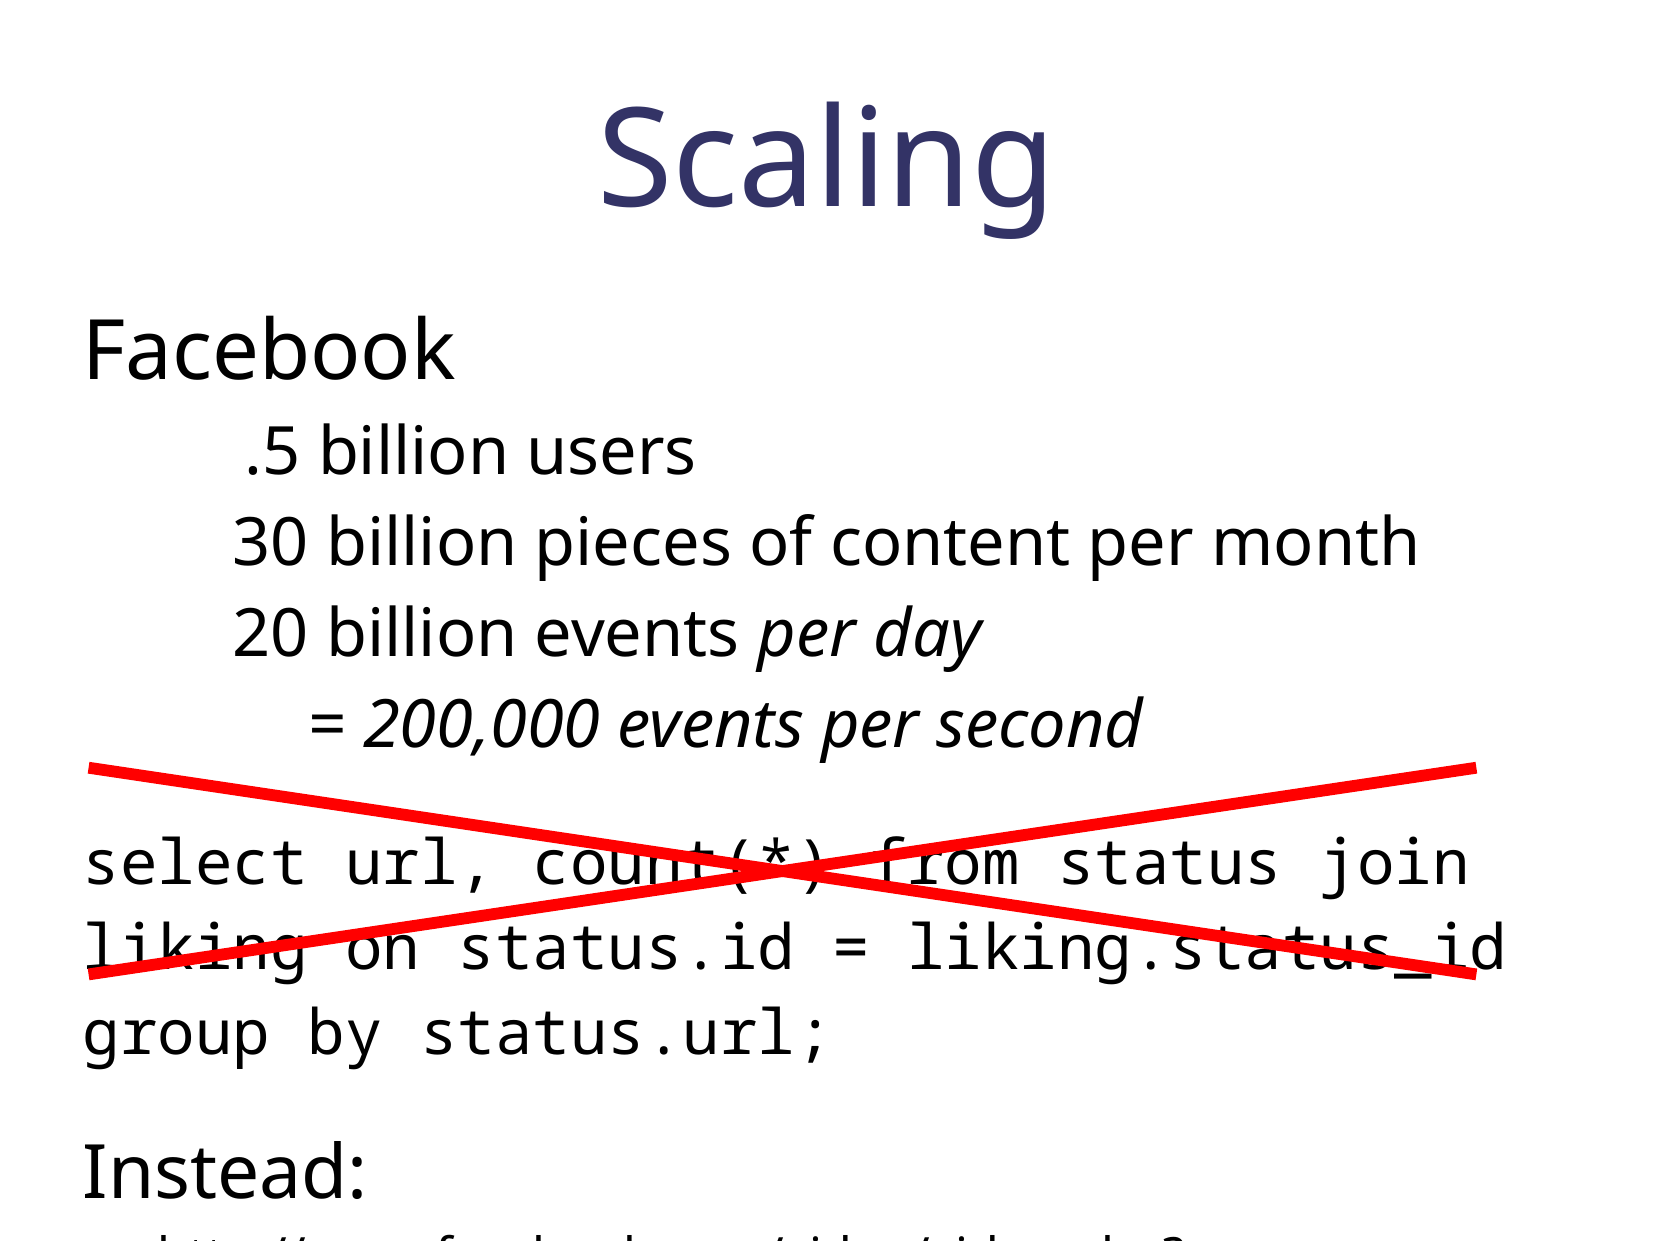

# Scaling
Facebook
		 .5 billion users
		30 billion pieces of content per month
		20 billion events per day
			= 200,000 events per second
select url, count(*) from status join liking on status.id = liking.status_id
group by status.url;
Instead:
	http://www.facebook.com/video/video.php?
	v=707216889765&oid=9445547199&comments